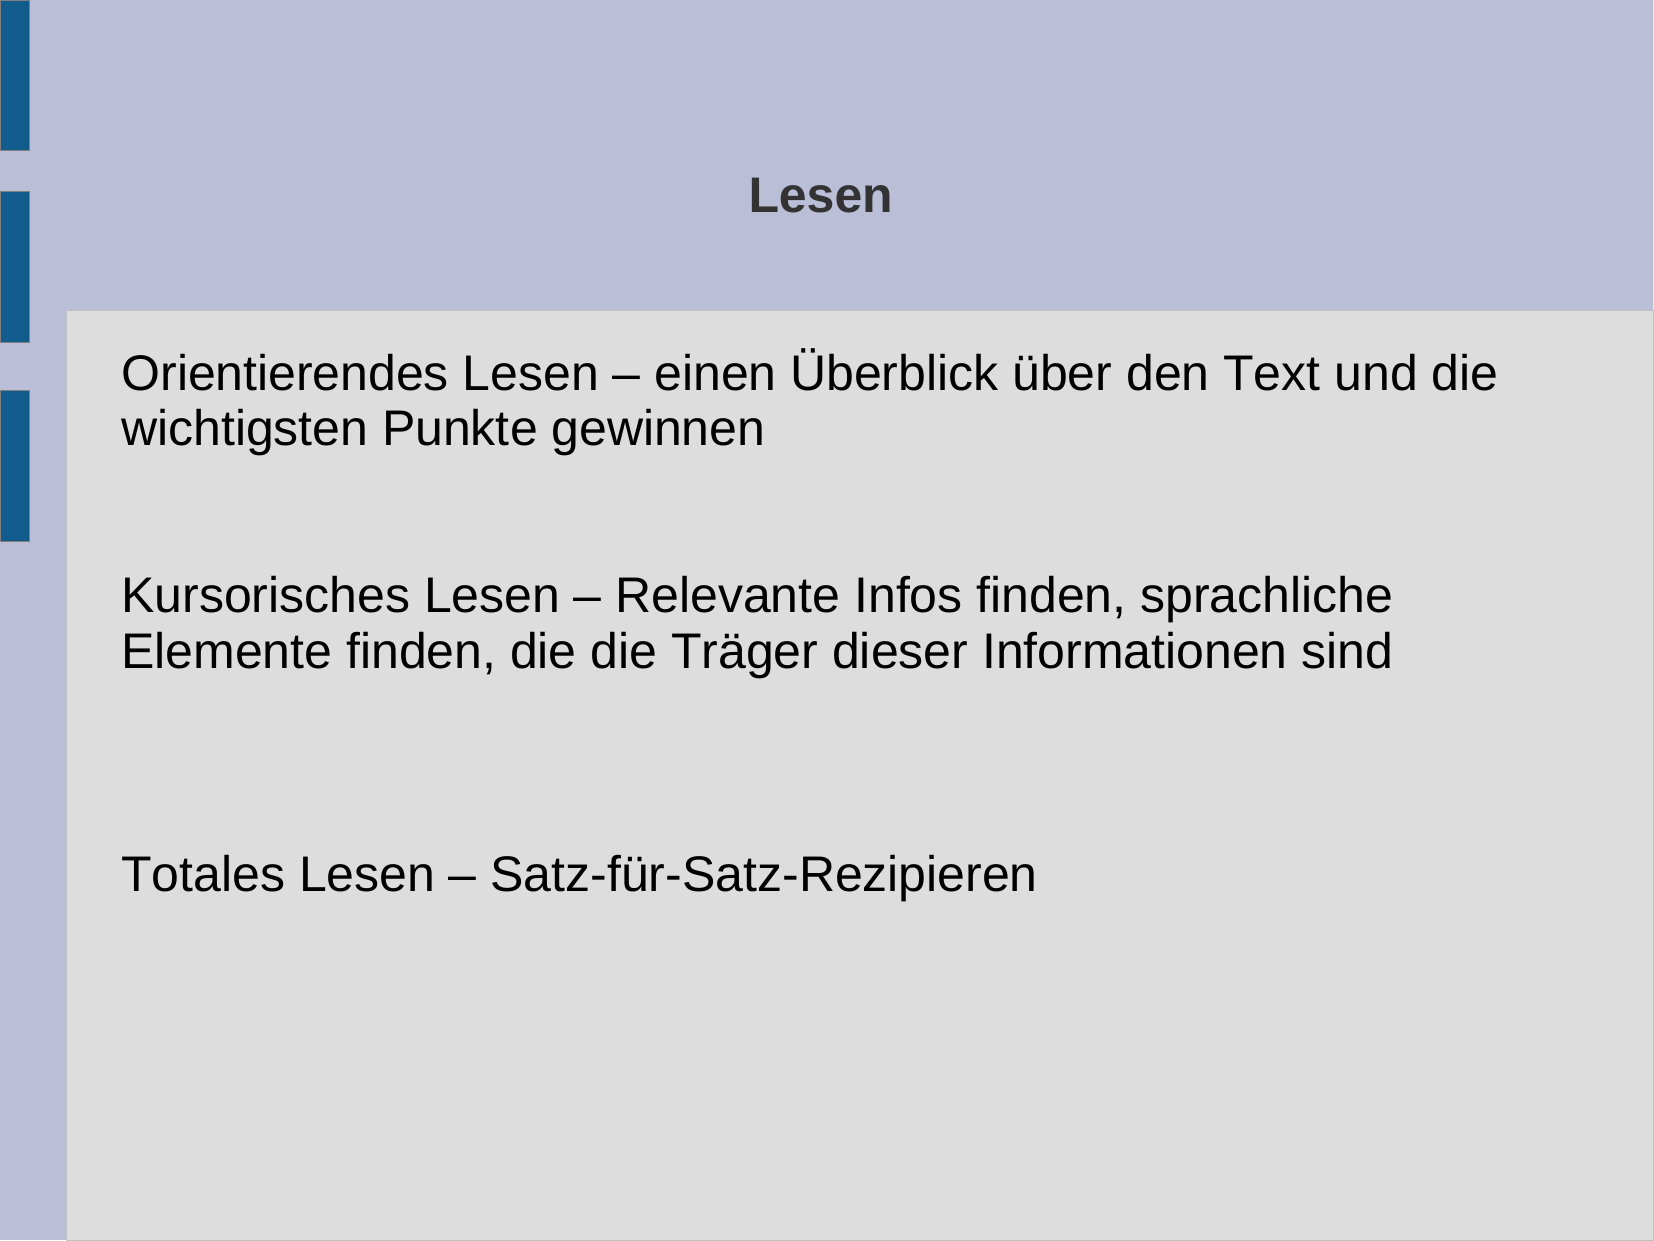

# Lesen
Orientierendes Lesen – einen Überblick über den Text und die wichtigsten Punkte gewinnen
Kursorisches Lesen – Relevante Infos finden, sprachliche Elemente finden, die die Träger dieser Informationen sind
Totales Lesen – Satz-für-Satz-Rezipieren